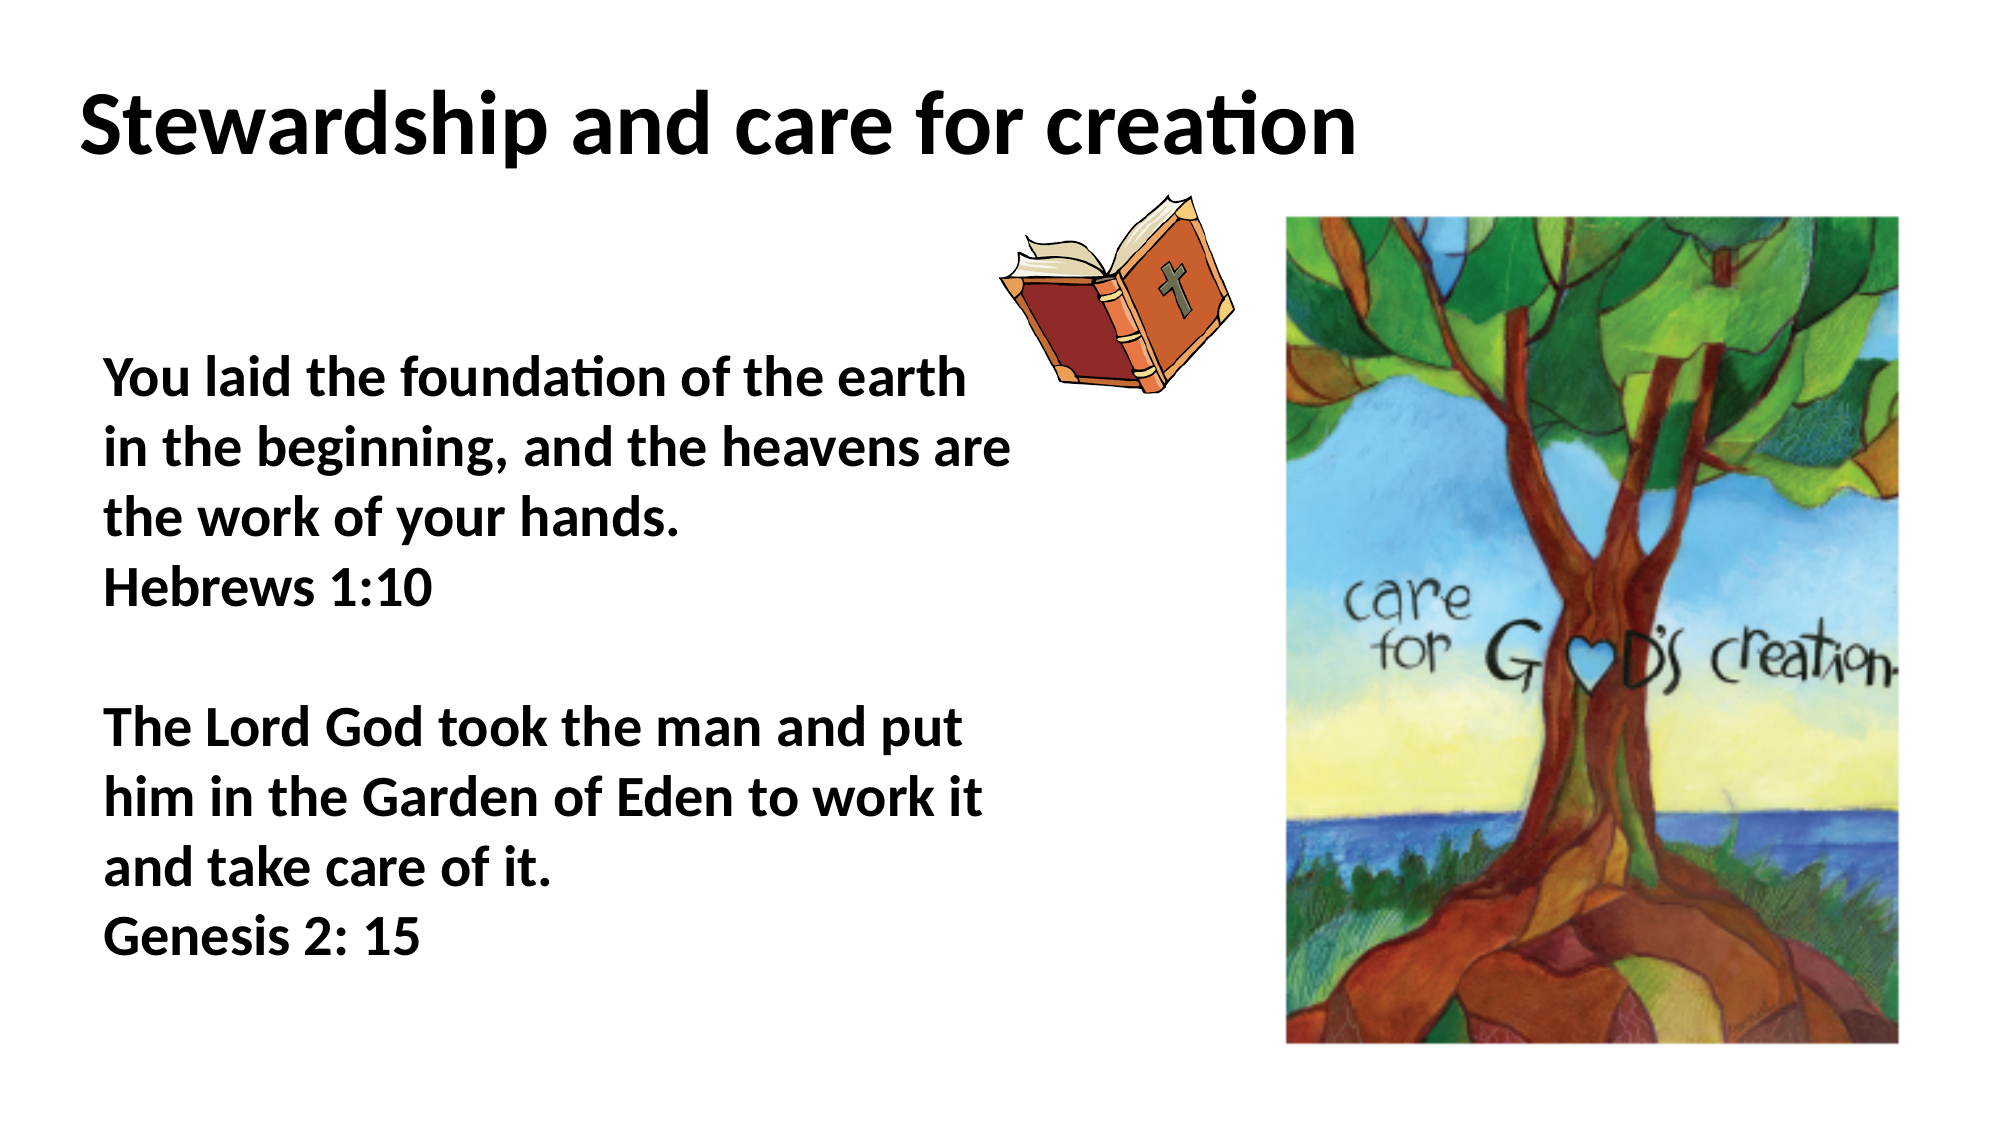

# Stewardship and care for creation
You laid the foundation of the earth in the beginning, and the heavens are the work of your hands.
Hebrews 1:10
The Lord God took the man and put him in the Garden of Eden to work it and take care of it.
Genesis 2: 15